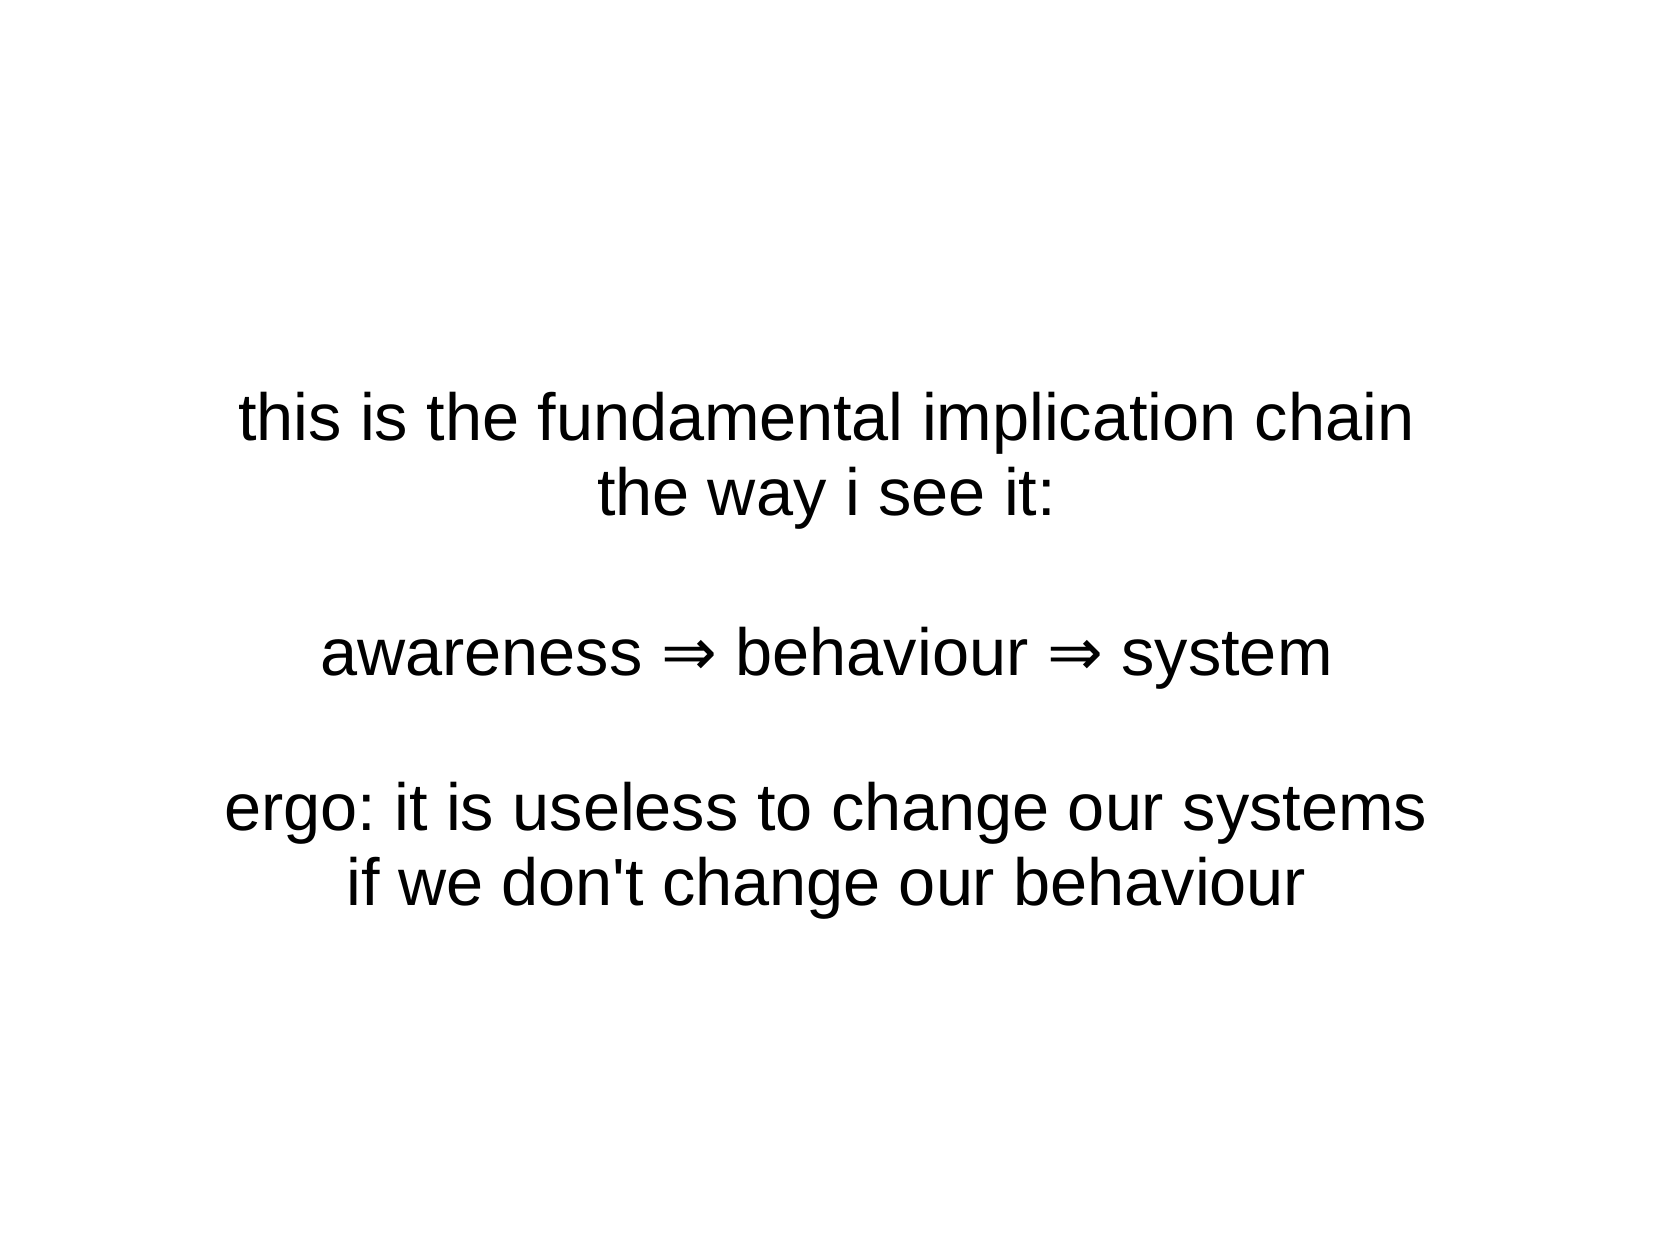

#
this is the fundamental implication chain
the way i see it:
awareness ⇒ behaviour ⇒ system
ergo: it is useless to change our systems
if we don't change our behaviour